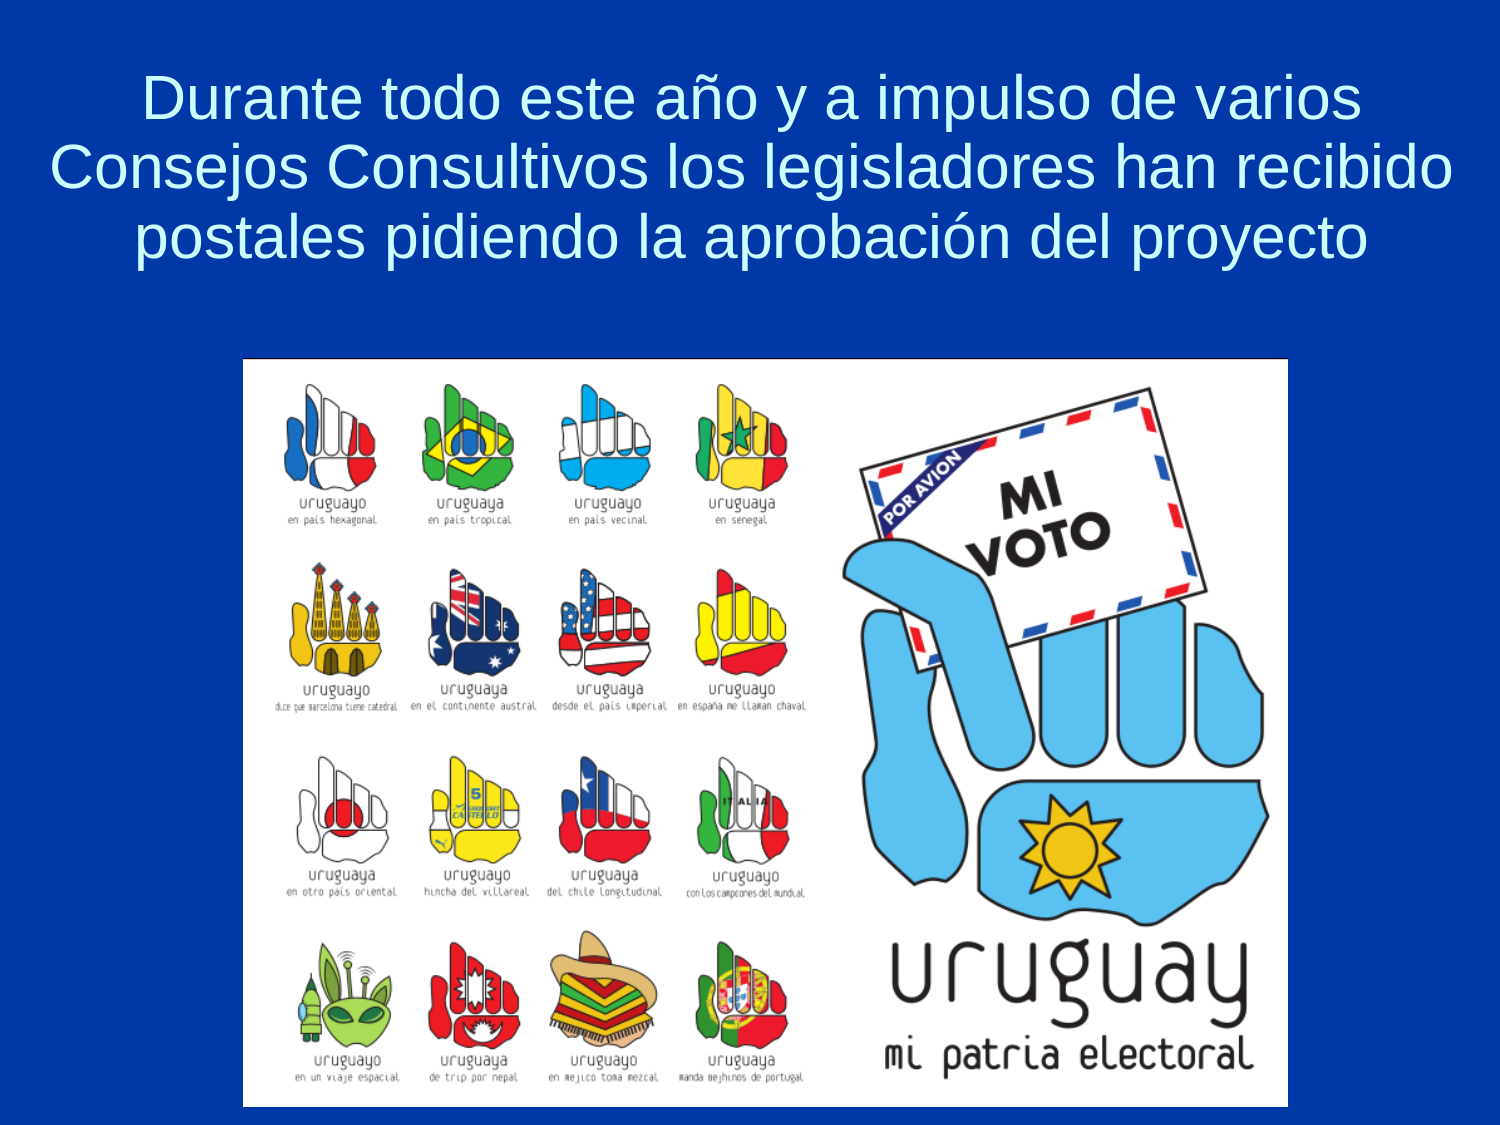

# Durante todo este año y a impulso de varios Consejos Consultivos los legisladores han recibido postales pidiendo la aprobación del proyecto